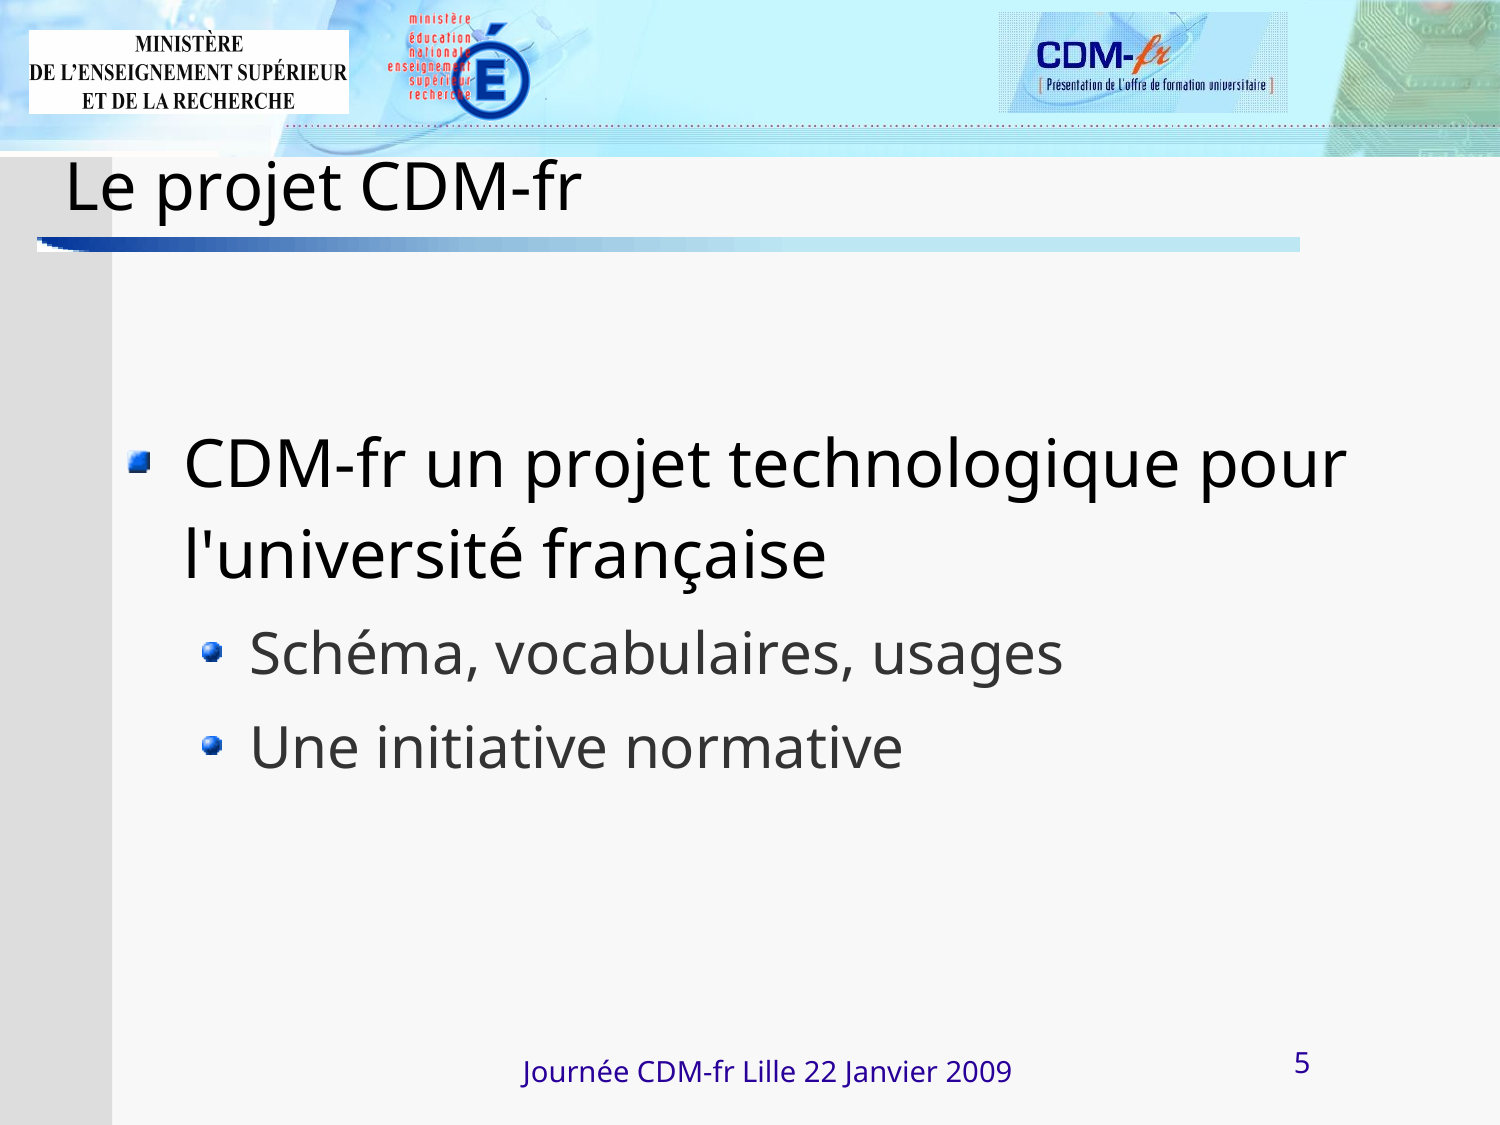

# Le projet CDM-fr
CDM-fr un projet technologique pour l'université française
Schéma, vocabulaires, usages
Une initiative normative
Journée C2i-1, Paris 16 déc 2004
5